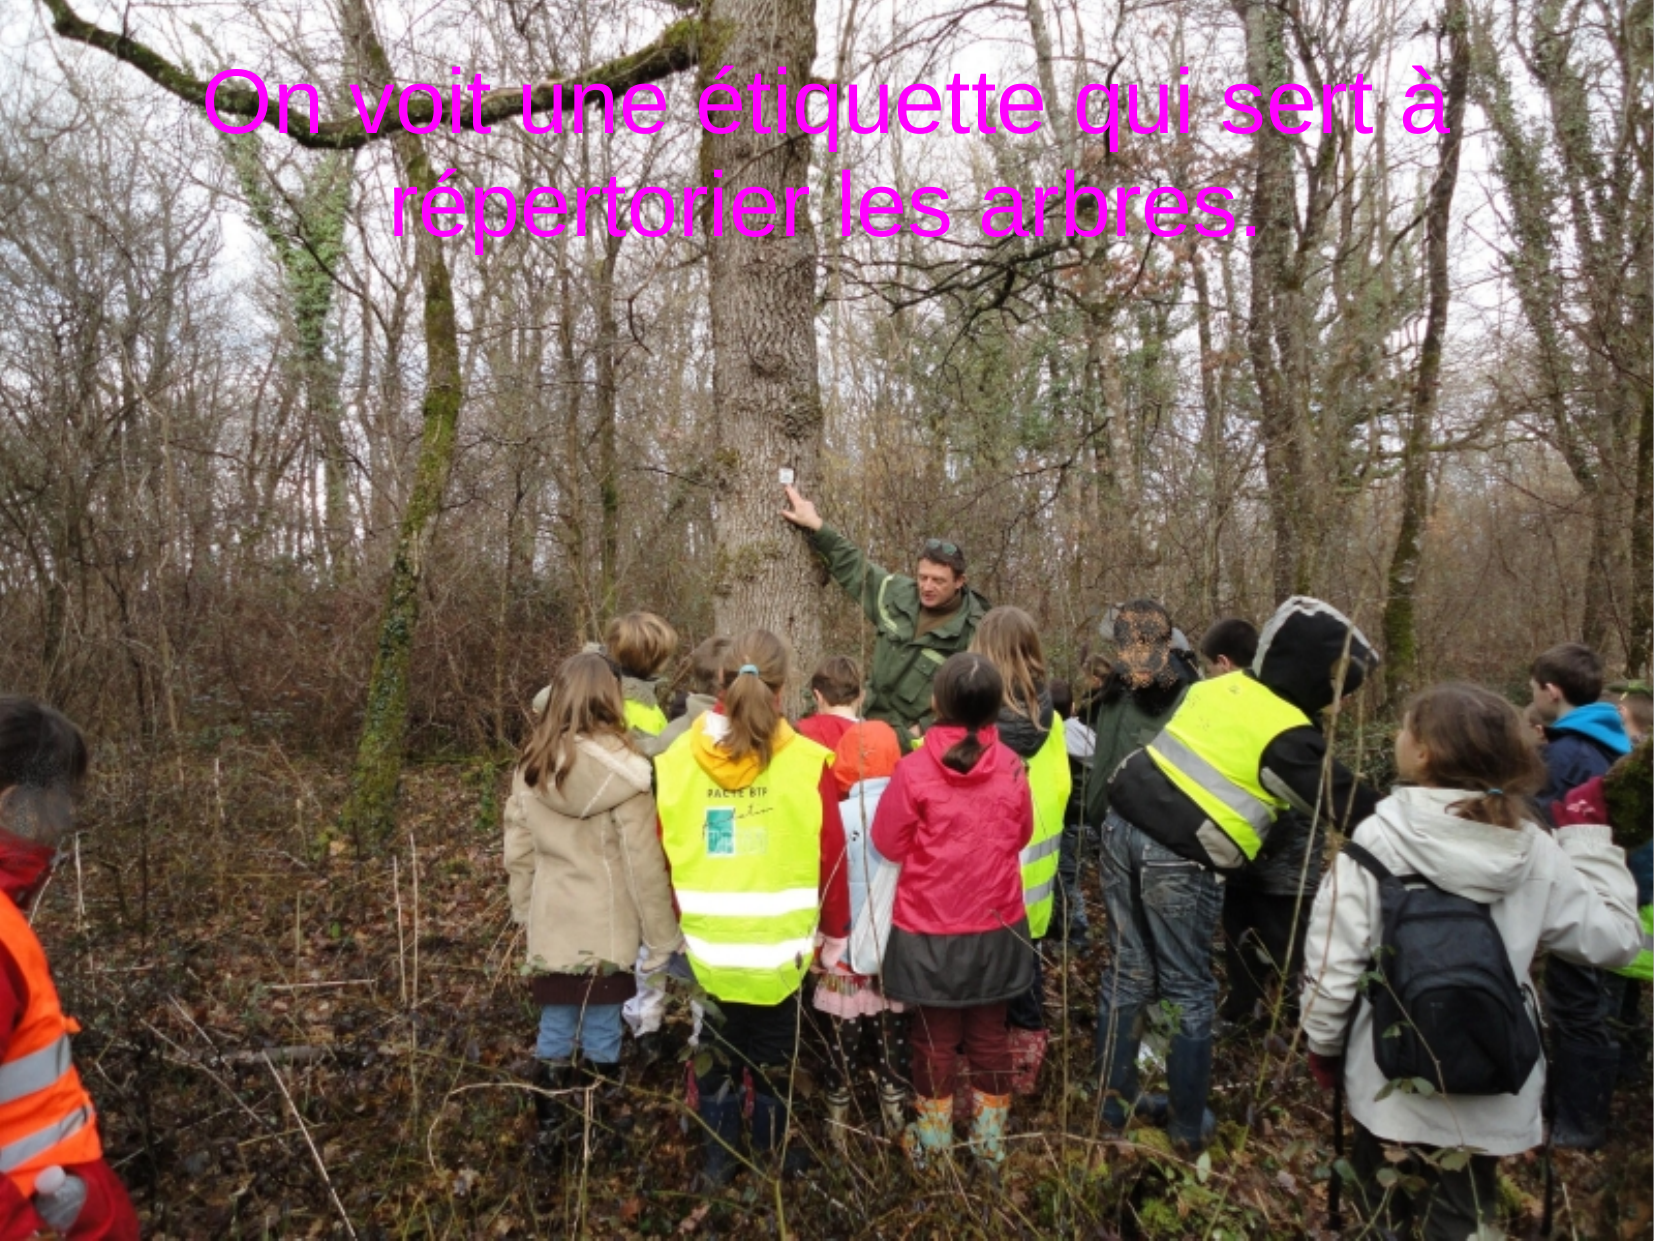

# On voit une étiquette qui sert à répertorier les arbres.